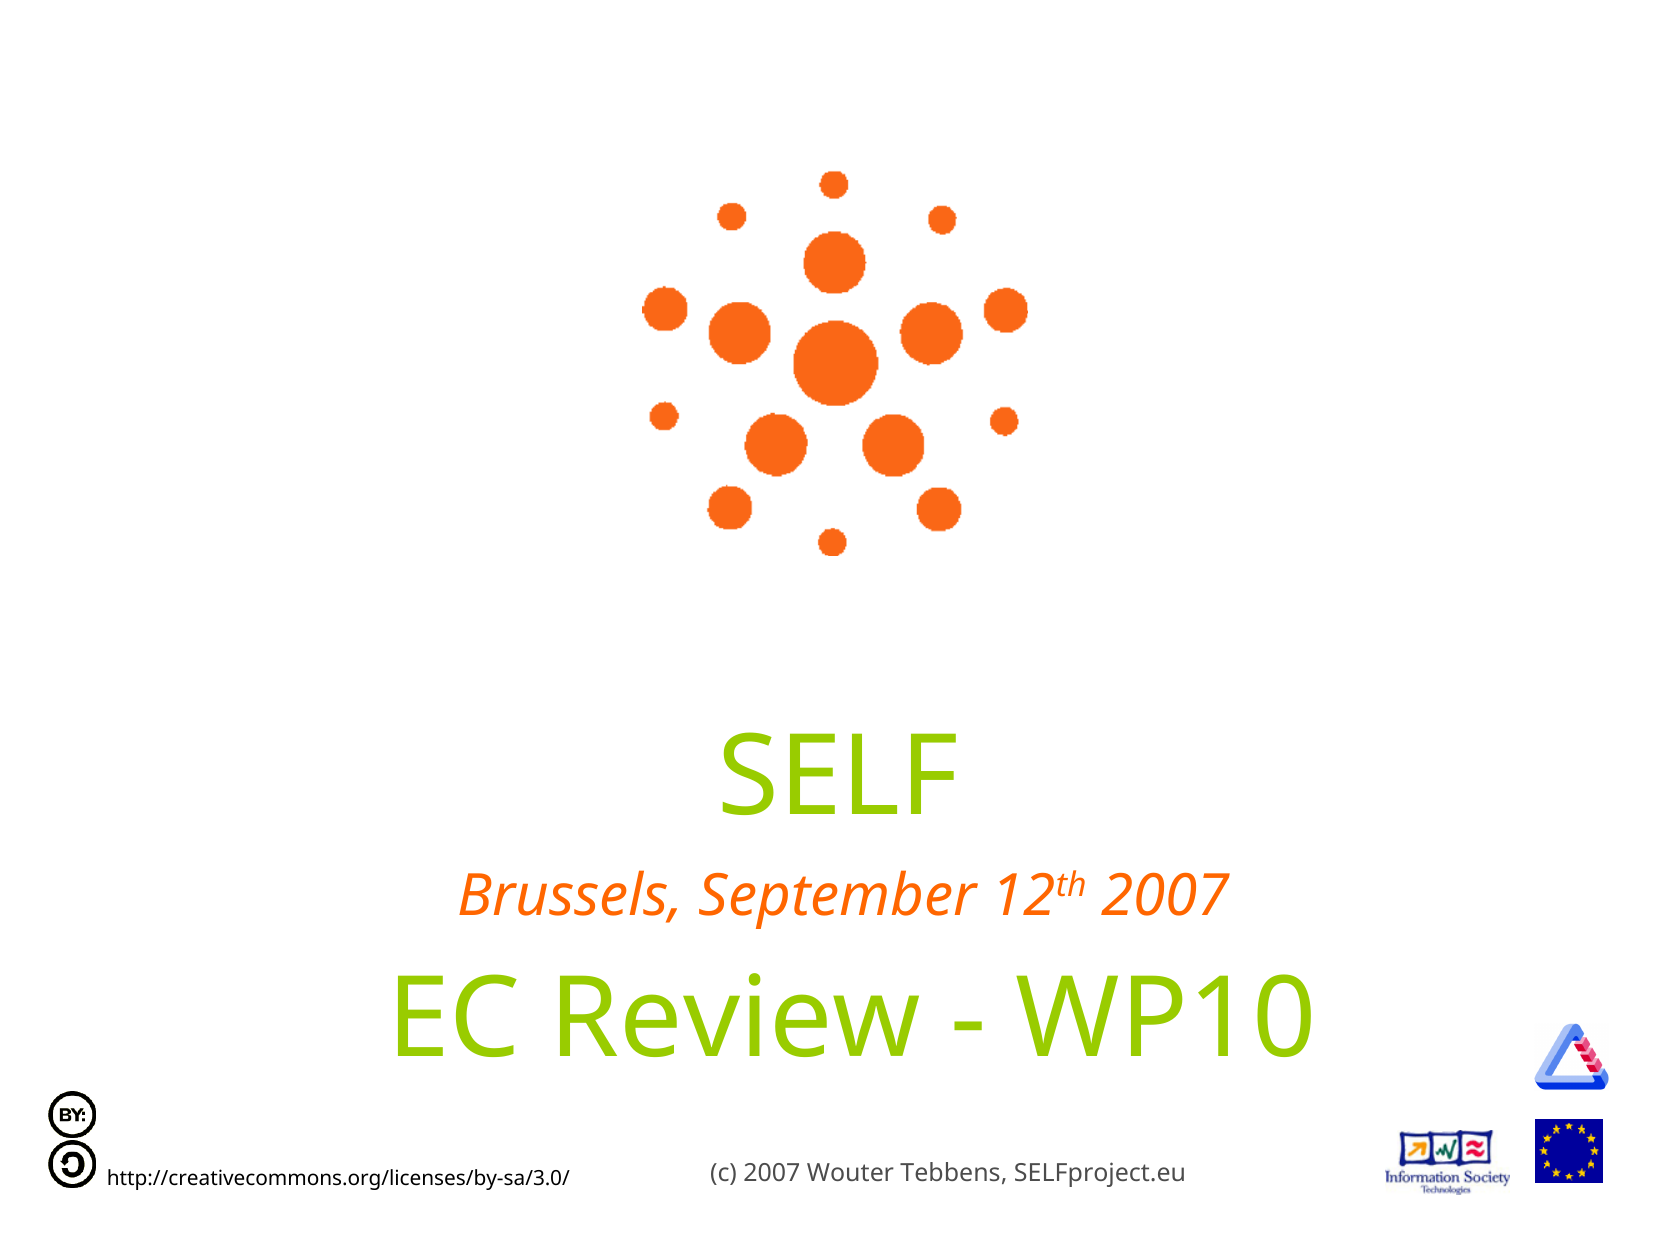

SELF
Brussels, September 12th 2007
EC Review - WP10